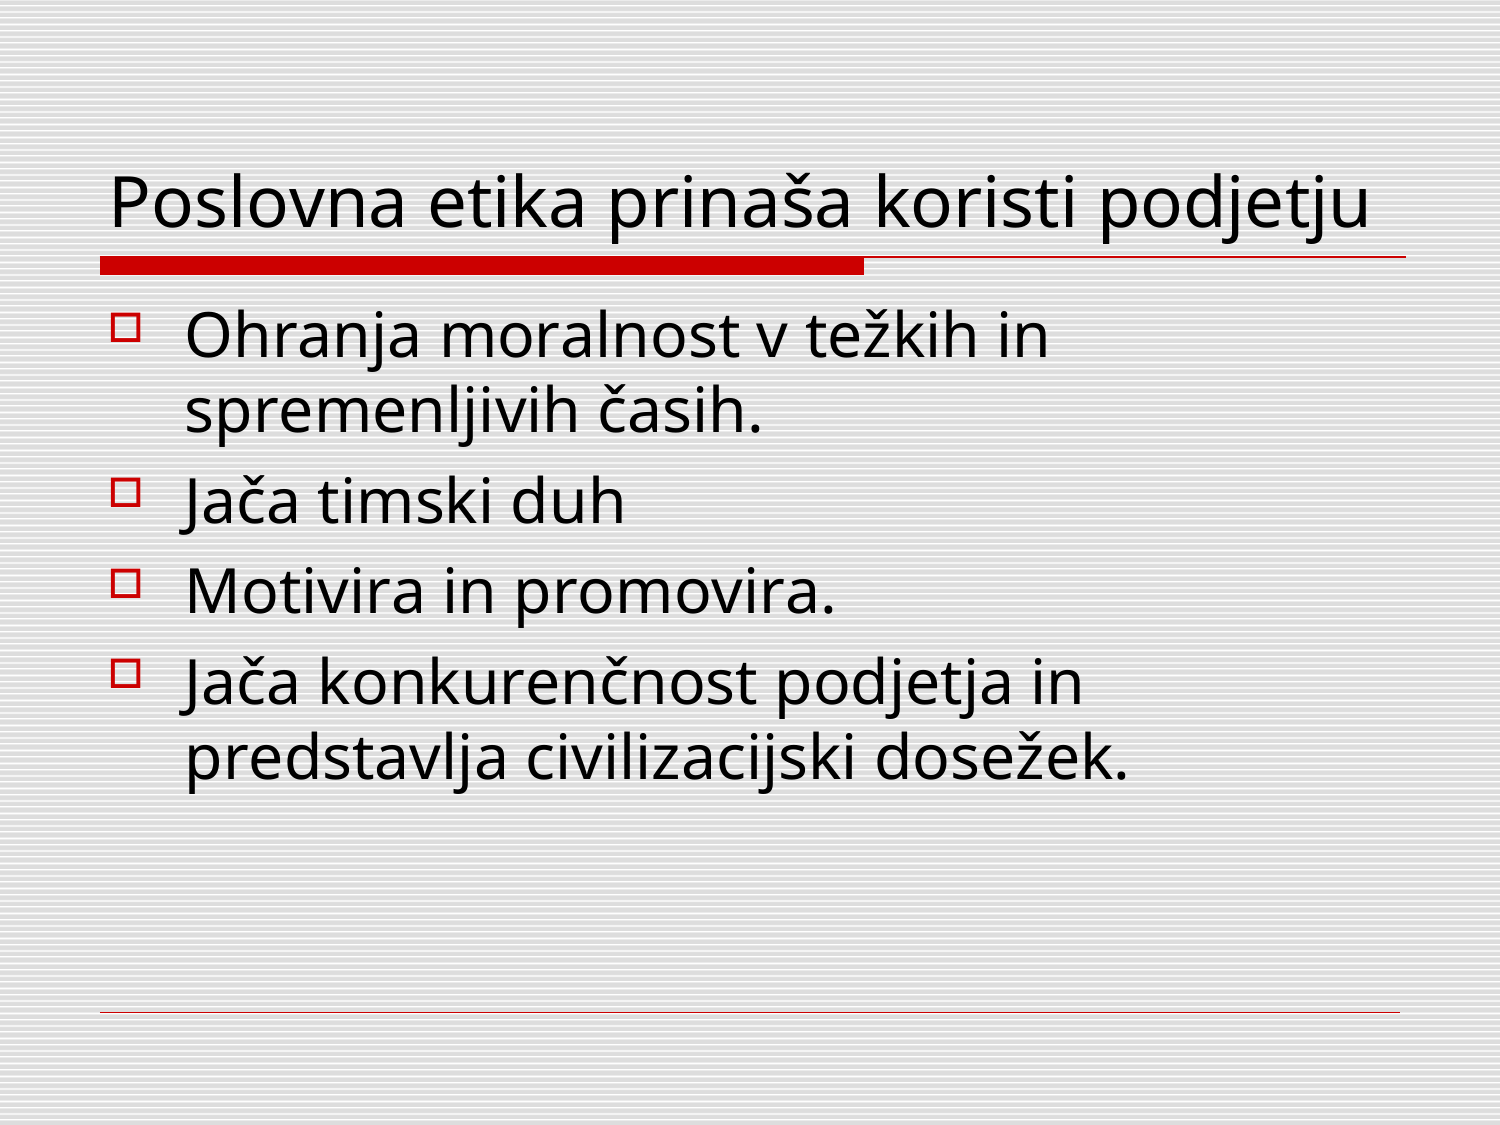

# Poslovna etika prinaša koristi podjetju
Ohranja moralnost v težkih in spremenljivih časih.
Jača timski duh
Motivira in promovira.
Jača konkurenčnost podjetja in predstavlja civilizacijski dosežek.